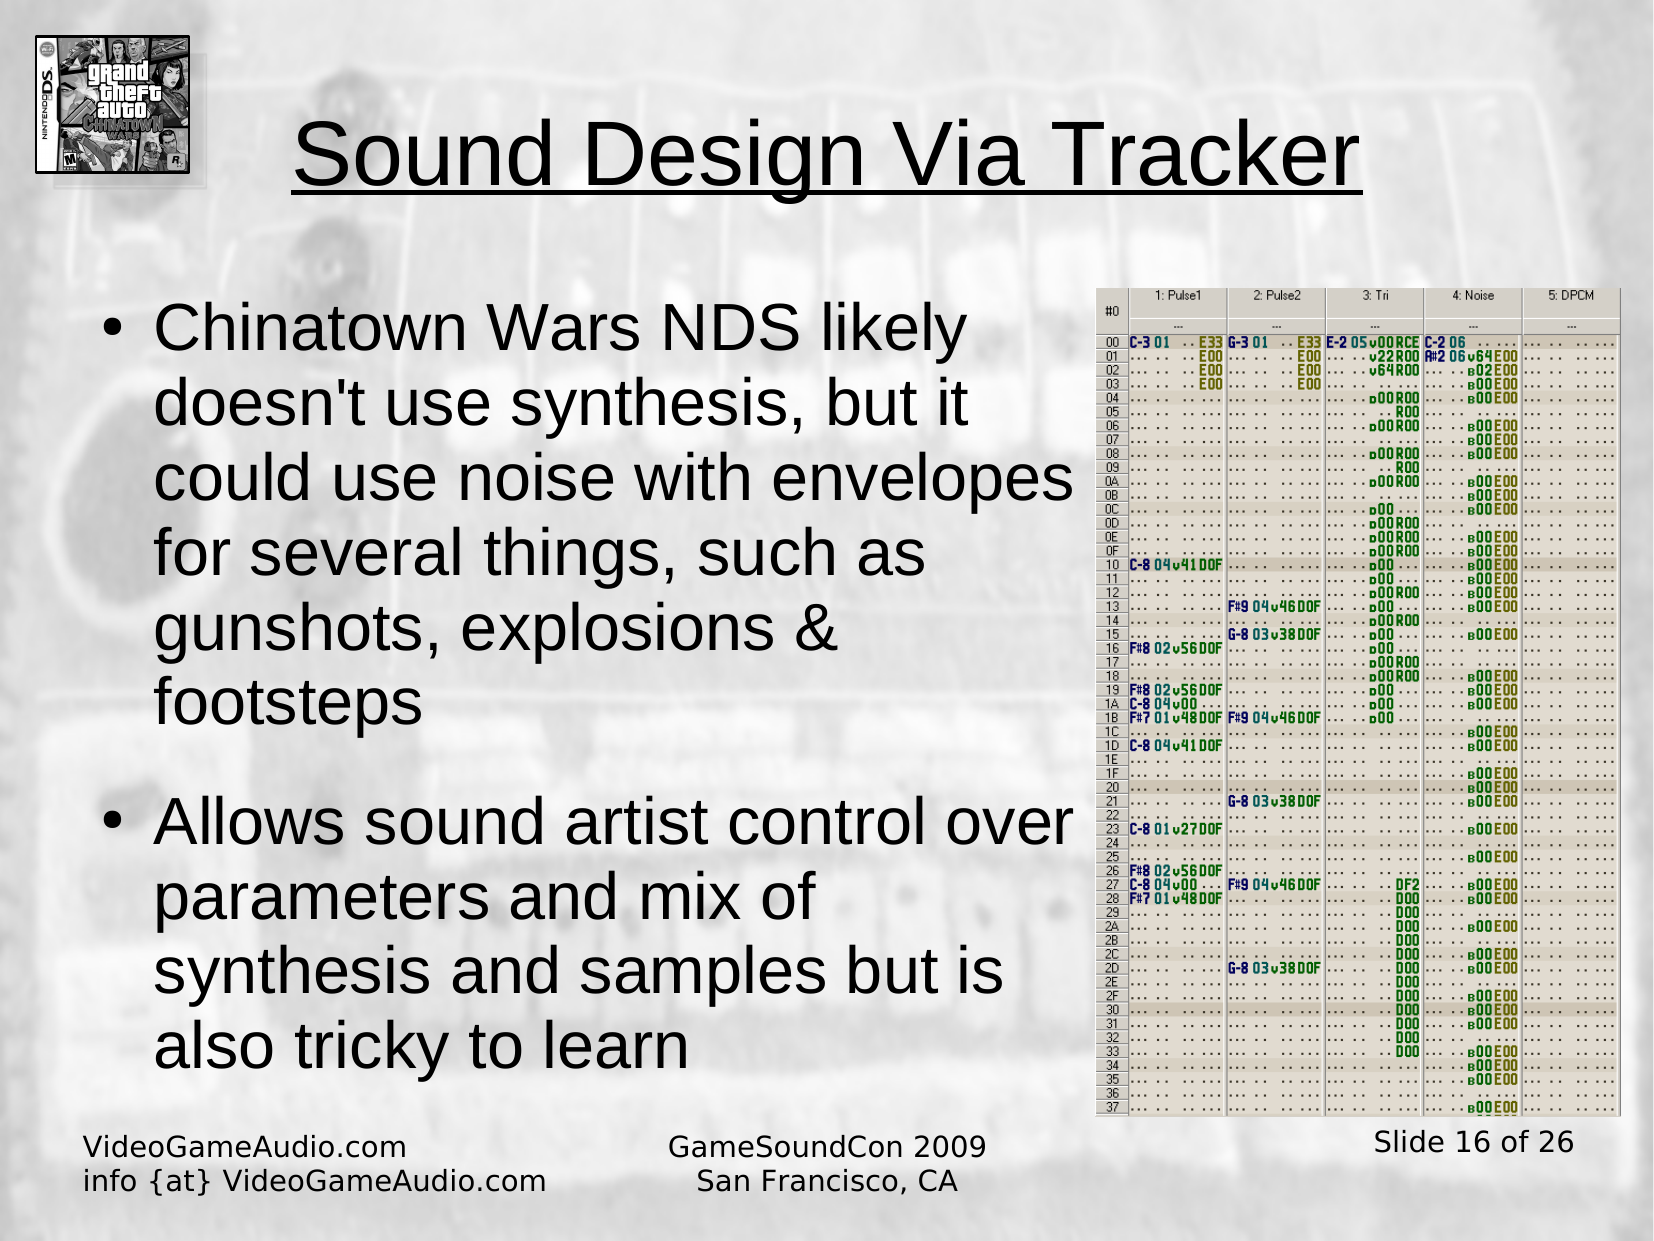

# Sound Design Via Tracker
Chinatown Wars NDS likely doesn't use synthesis, but it could use noise with envelopes for several things, such as gunshots, explosions & footsteps
Allows sound artist control over parameters and mix of synthesis and samples but is also tricky to learn
16